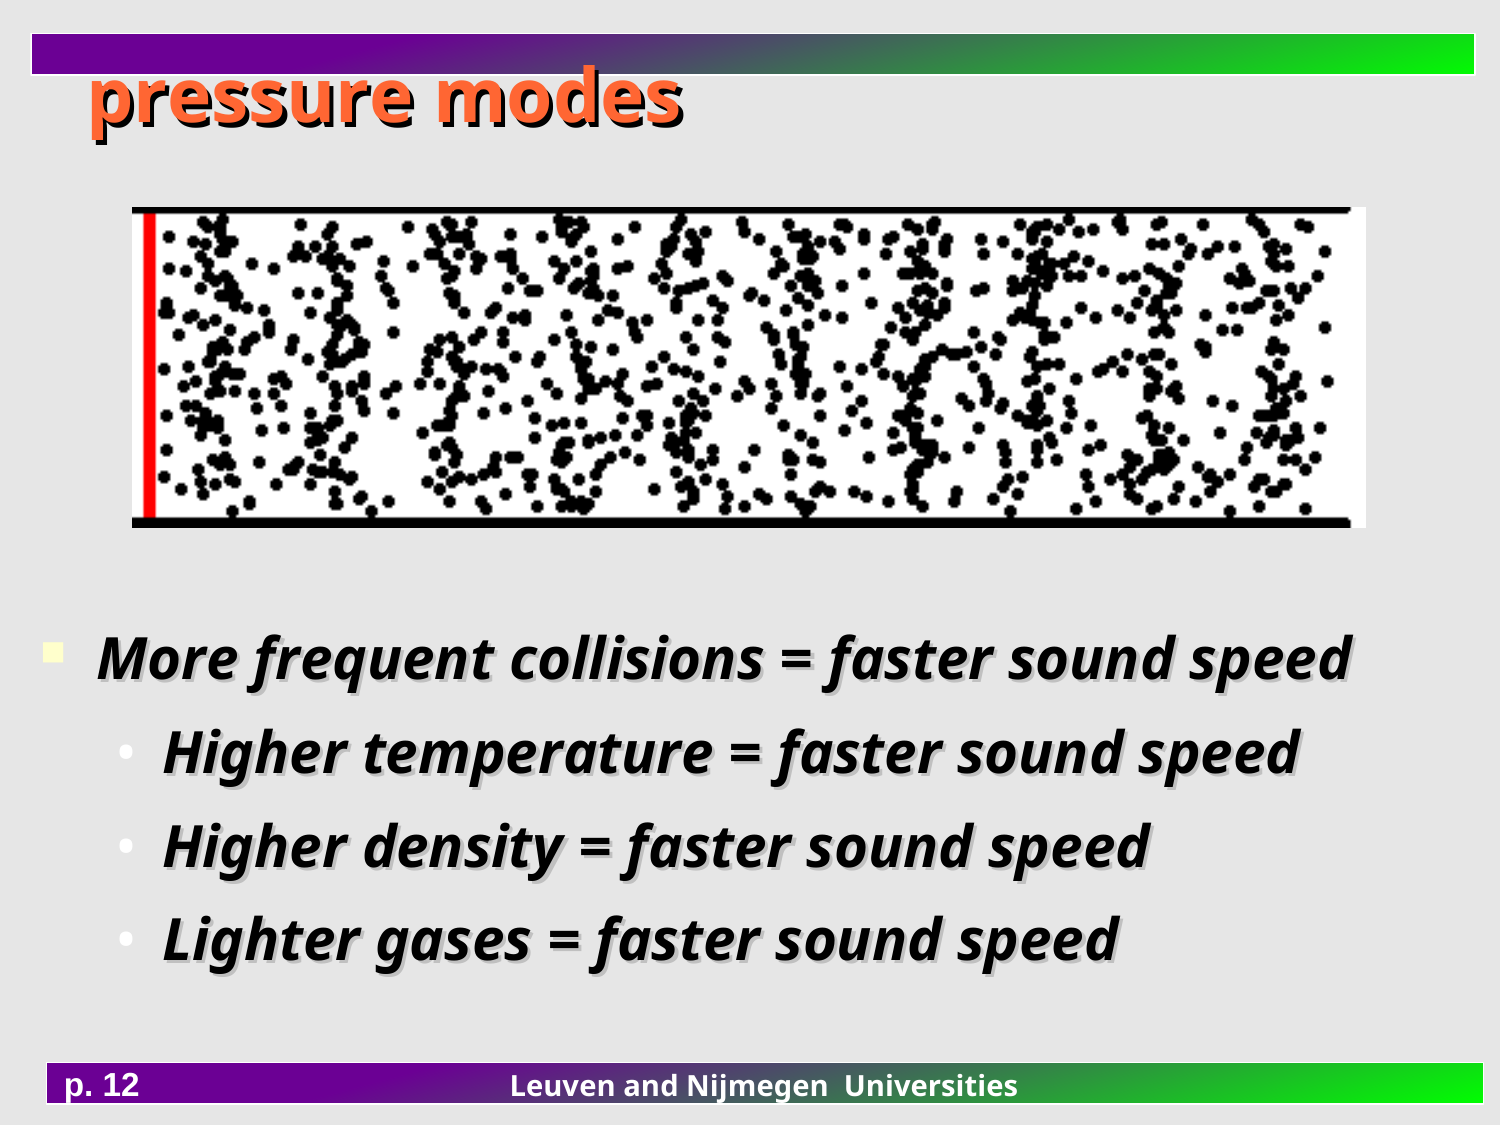

pressure modes
More frequent collisions = faster sound speed
Higher temperature = faster sound speed
Higher density = faster sound speed
Lighter gases = faster sound speed